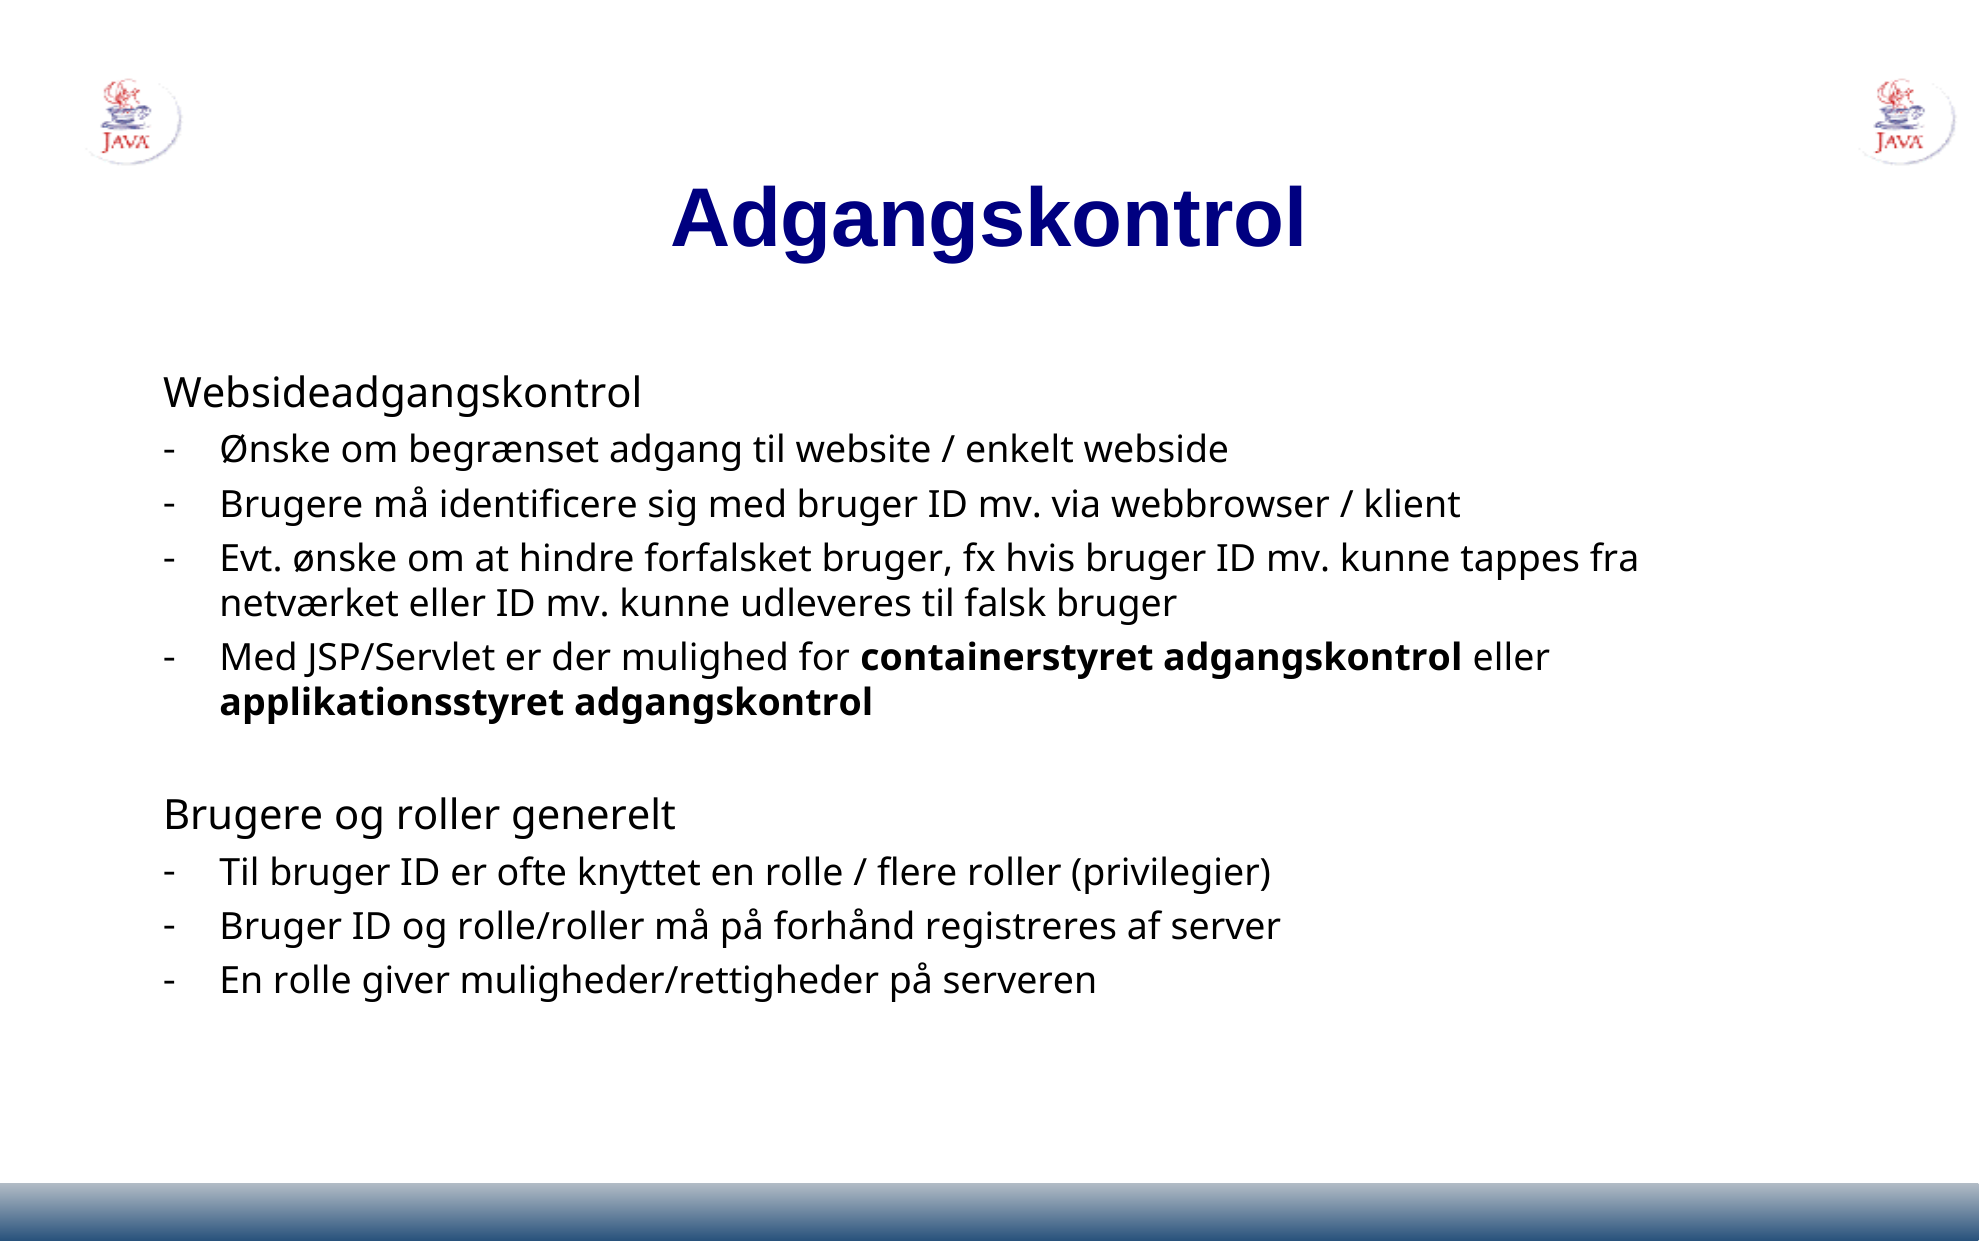

# Adgangskontrol
Websideadgangskontrol
Ønske om begrænset adgang til website / enkelt webside
Brugere må identificere sig med bruger ID mv. via webbrowser / klient
Evt. ønske om at hindre forfalsket bruger, fx hvis bruger ID mv. kunne tappes fra netværket eller ID mv. kunne udleveres til falsk bruger
Med JSP/Servlet er der mulighed for containerstyret adgangskontrol eller applikationsstyret adgangskontrol
Brugere og roller generelt
Til bruger ID er ofte knyttet en rolle / flere roller (privilegier)
Bruger ID og rolle/roller må på forhånd registreres af server
En rolle giver muligheder/rettigheder på serveren